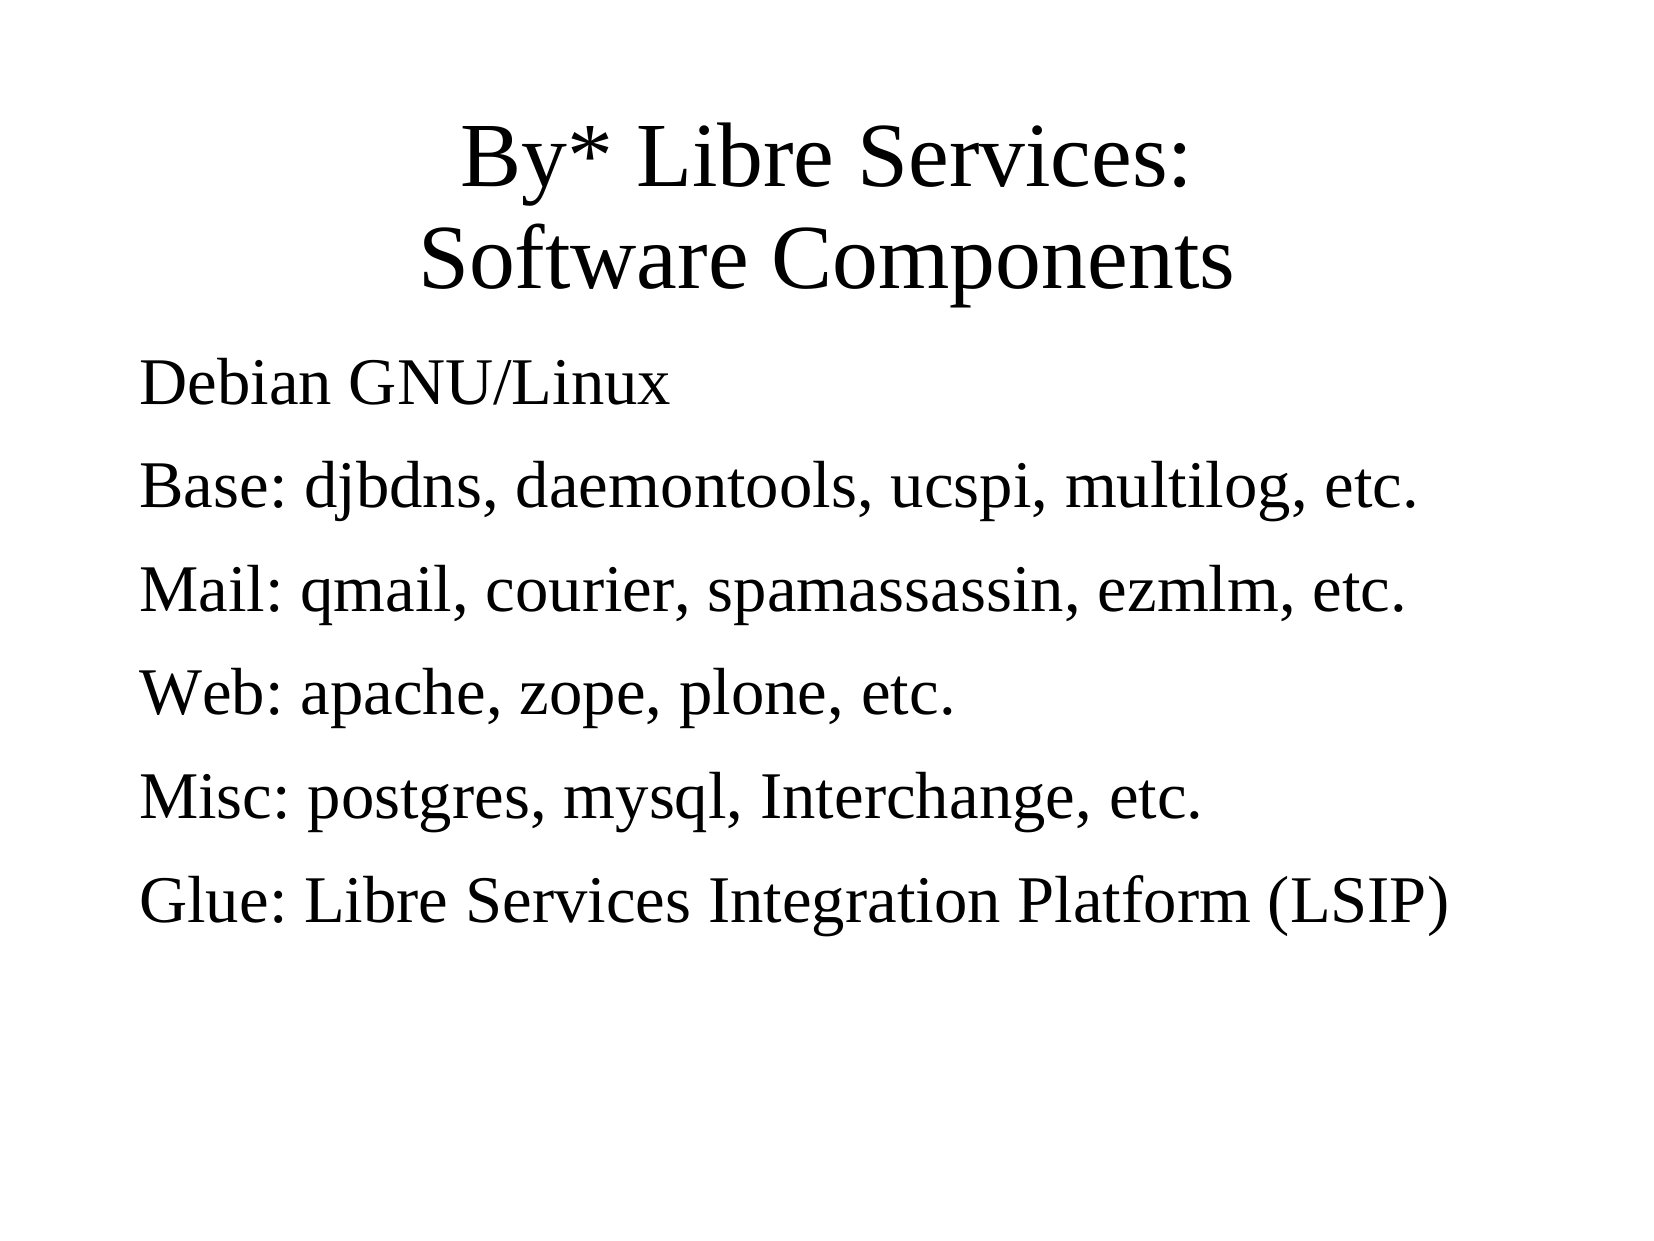

# By* Libre Services: Software Components
Debian GNU/Linux
Base: djbdns, daemontools, ucspi, multilog, etc.
Mail: qmail, courier, spamassassin, ezmlm, etc.
Web: apache, zope, plone, etc.
Misc: postgres, mysql, Interchange, etc.
Glue: Libre Services Integration Platform (LSIP)